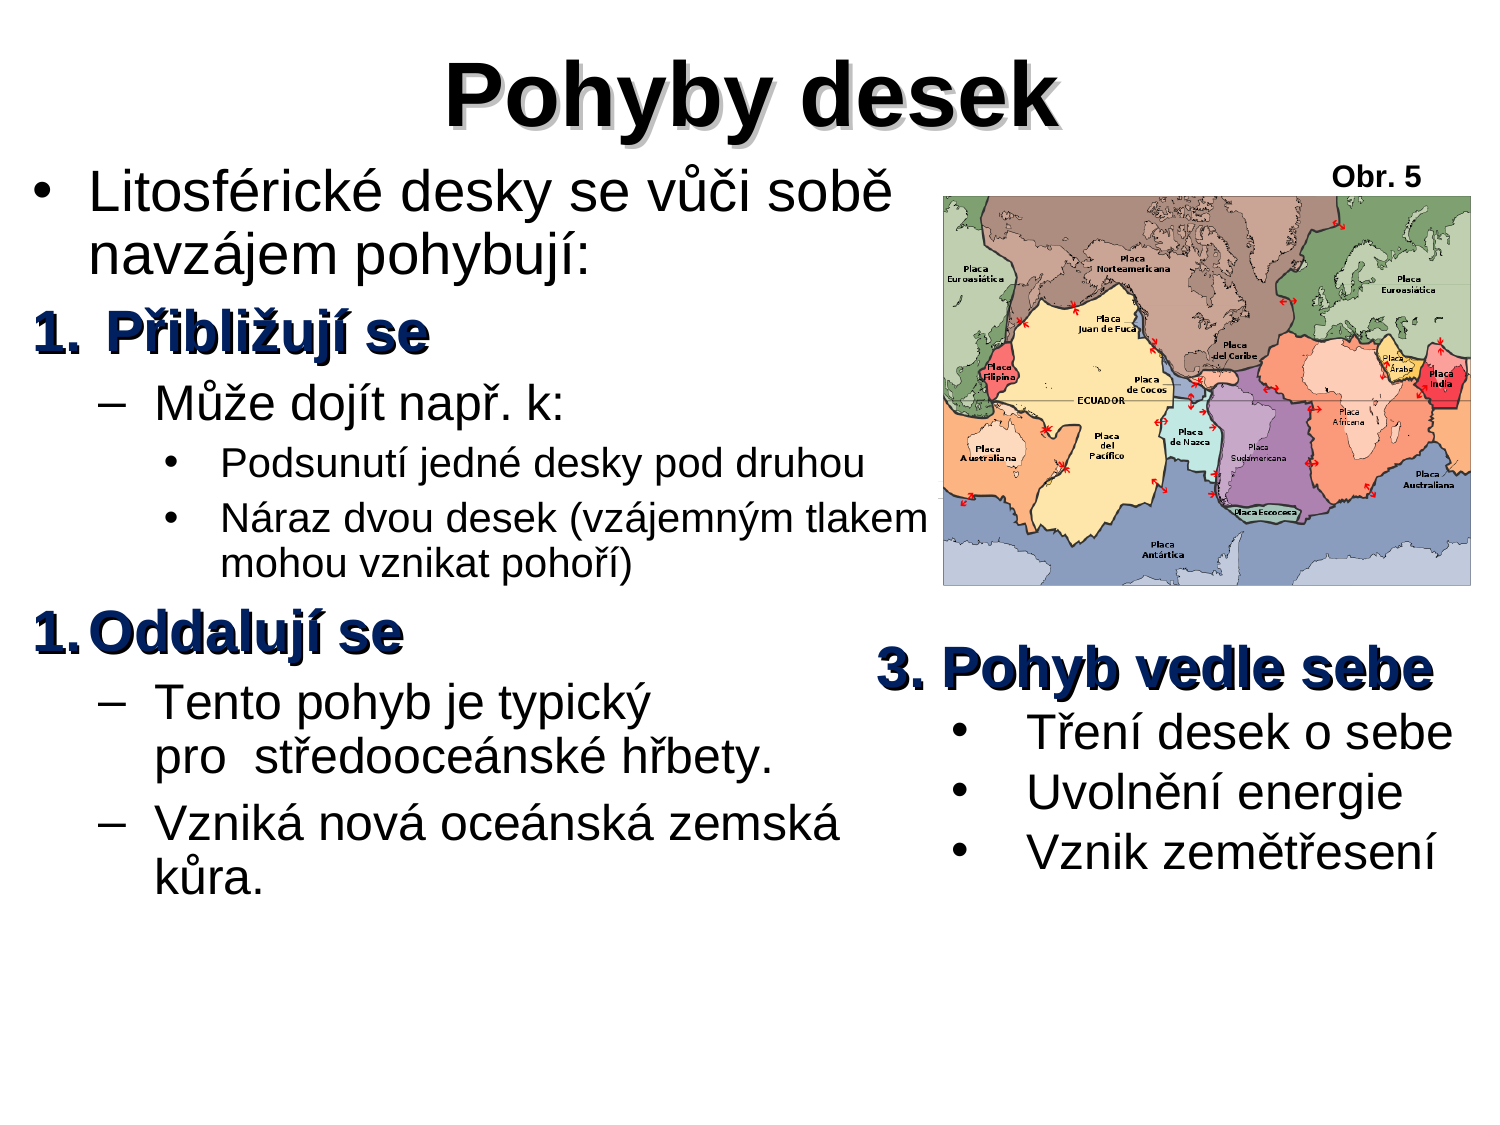

# Pohyby desek
Obr. 5
Litosférické desky se vůči sobě navzájem pohybují:
 Přibližují se
Může dojít např. k:
Podsunutí jedné desky pod druhou
Náraz dvou desek (vzájemným tlakem mohou vznikat pohoří)
Oddalují se
Tento pohyb je typický
pro středooceánské hřbety.
Vzniká nová oceánská zemská kůra.
3. Pohyb vedle sebe
Tření desek o sebe
Uvolnění energie
Vznik zemětřesení